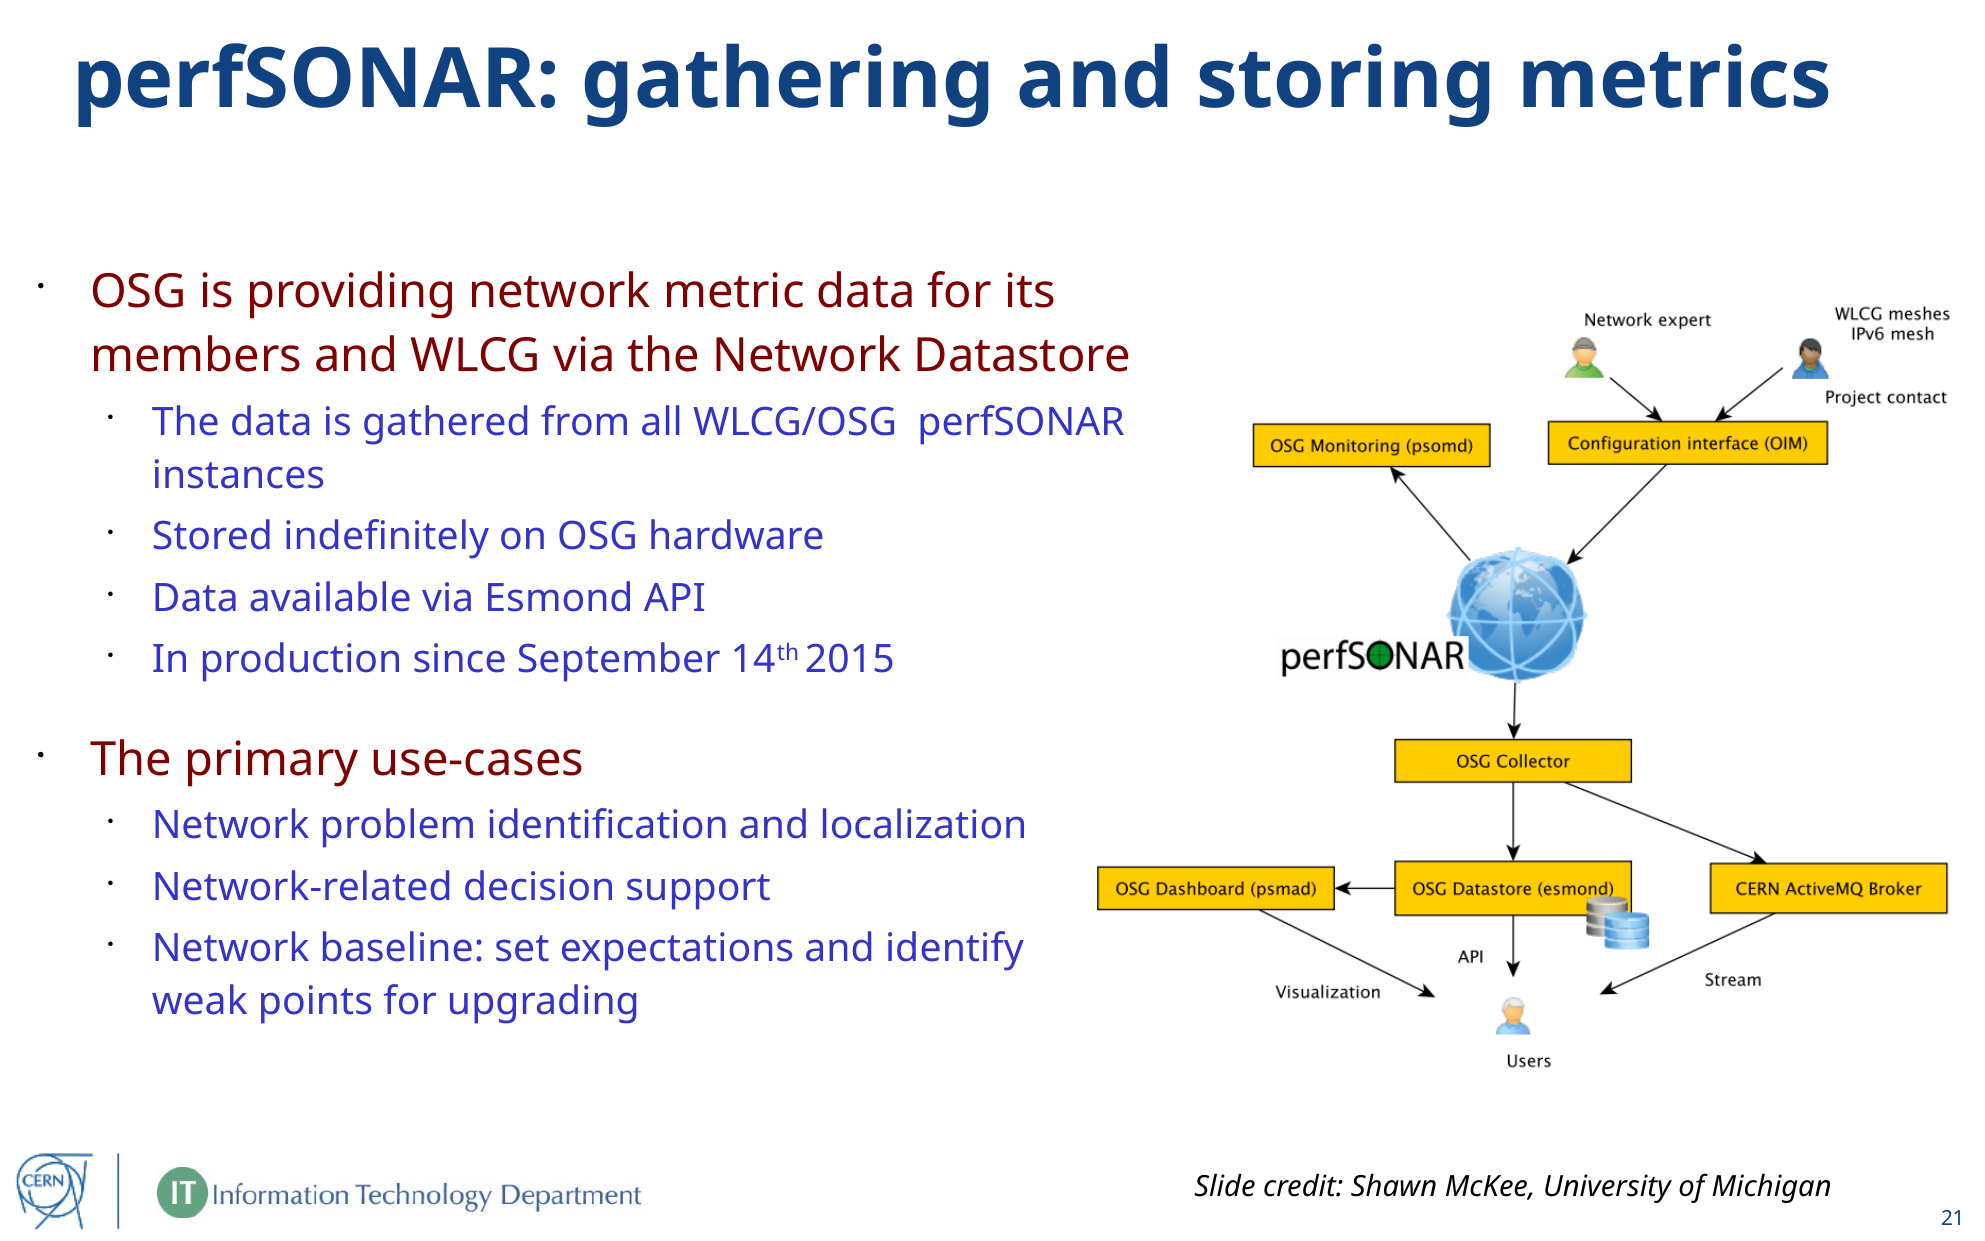

# perfSONAR: gathering and storing metrics
OSG is providing network metric data for its members and WLCG via the Network Datastore
The data is gathered from all WLCG/OSG perfSONAR instances
Stored indefinitely on OSG hardware
Data available via Esmond API
In production since September 14th 2015
The primary use-cases
Network problem identification and localization
Network-related decision support
Network baseline: set expectations and identify
weak points for upgrading
Slide credit: Shawn McKee, University of Michigan